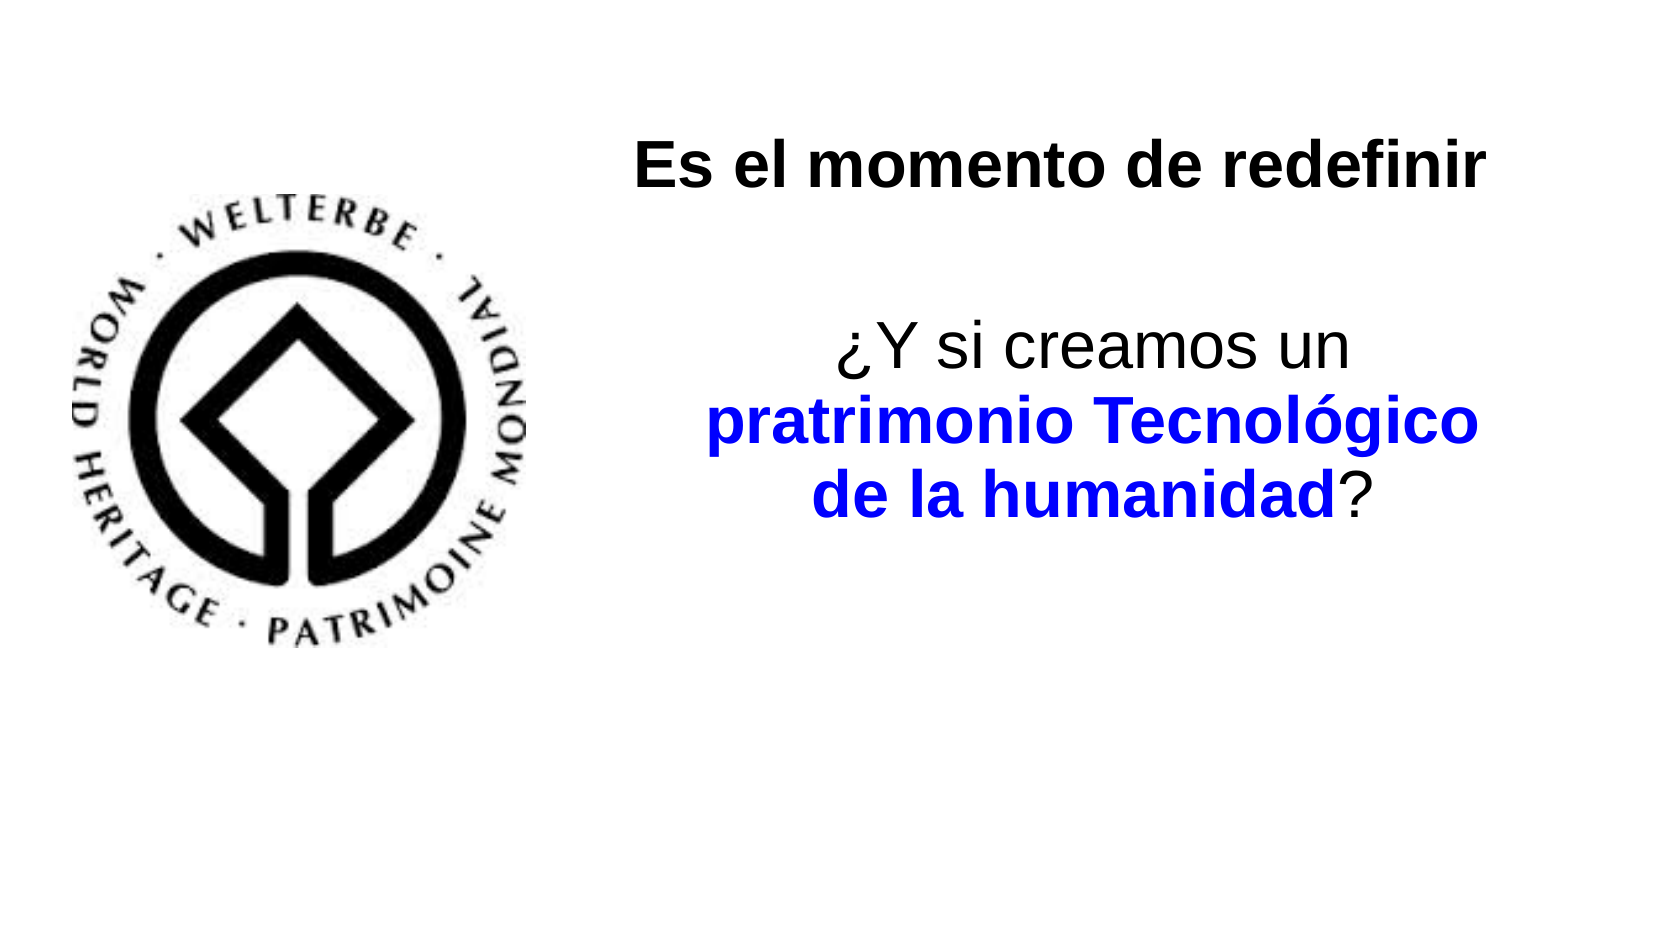

Es el momento de redefinir
# ¿Y si creamos un pratrimonio Tecnológico de la humanidad?